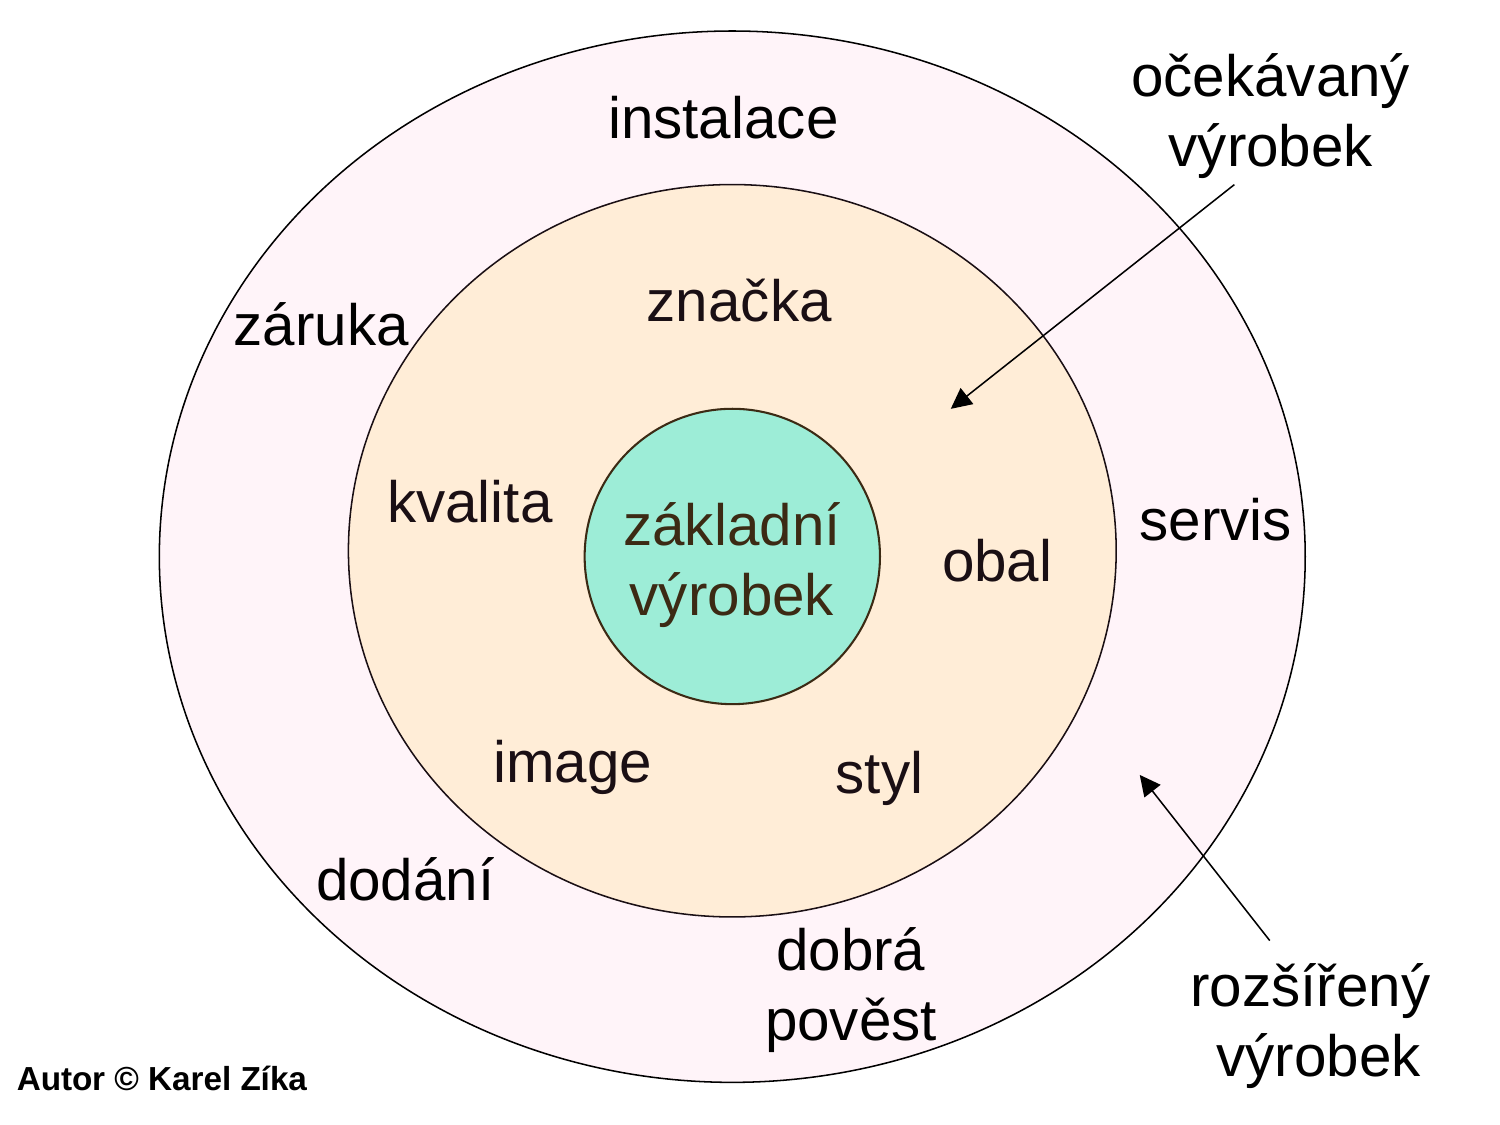

očekávaný
výrobek
instalace
značka
záruka
kvalita
servis
základní
výrobek
obal
image
styl
dodání
dobrá
pověst
rozšířený
výrobek
Autor © Karel Zíka